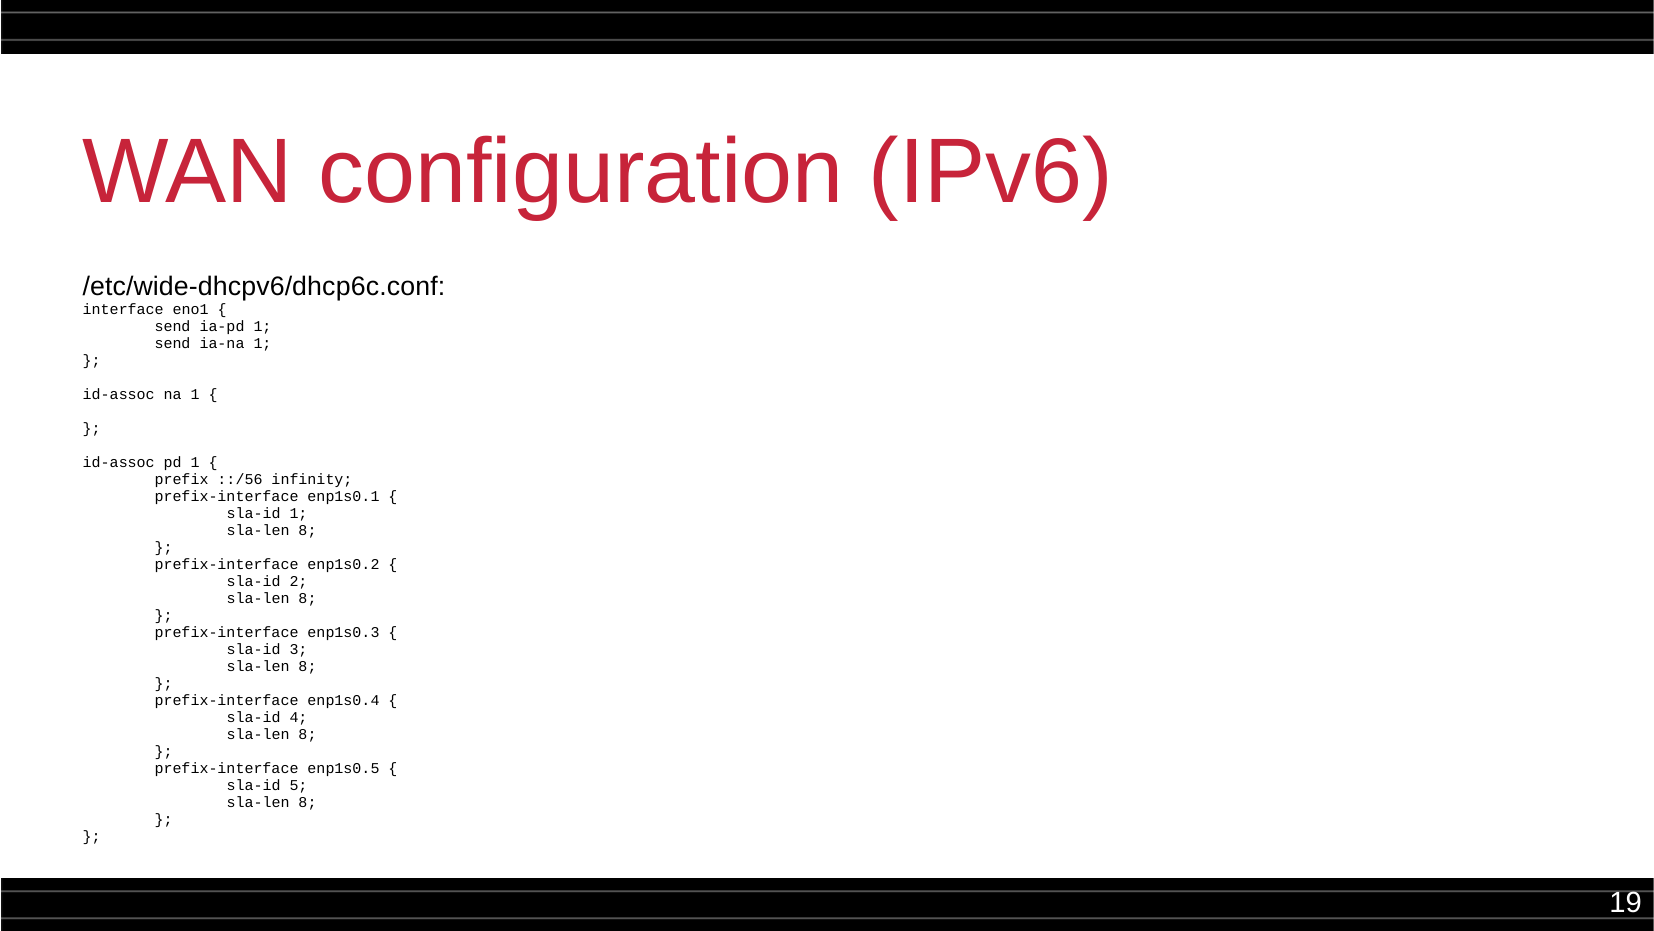

# WAN configuration (IPv6)
/etc/wide-dhcpv6/dhcp6c.conf:
interface eno1 {
 send ia-pd 1;
 send ia-na 1;
};
id-assoc na 1 {
};
id-assoc pd 1 {
 prefix ::/56 infinity;
 prefix-interface enp1s0.1 {
 sla-id 1;
 sla-len 8;
 };
 prefix-interface enp1s0.2 {
 sla-id 2;
 sla-len 8;
 };
 prefix-interface enp1s0.3 {
 sla-id 3;
 sla-len 8;
 };
 prefix-interface enp1s0.4 {
 sla-id 4;
 sla-len 8;
 };
 prefix-interface enp1s0.5 {
 sla-id 5;
 sla-len 8;
 };
};